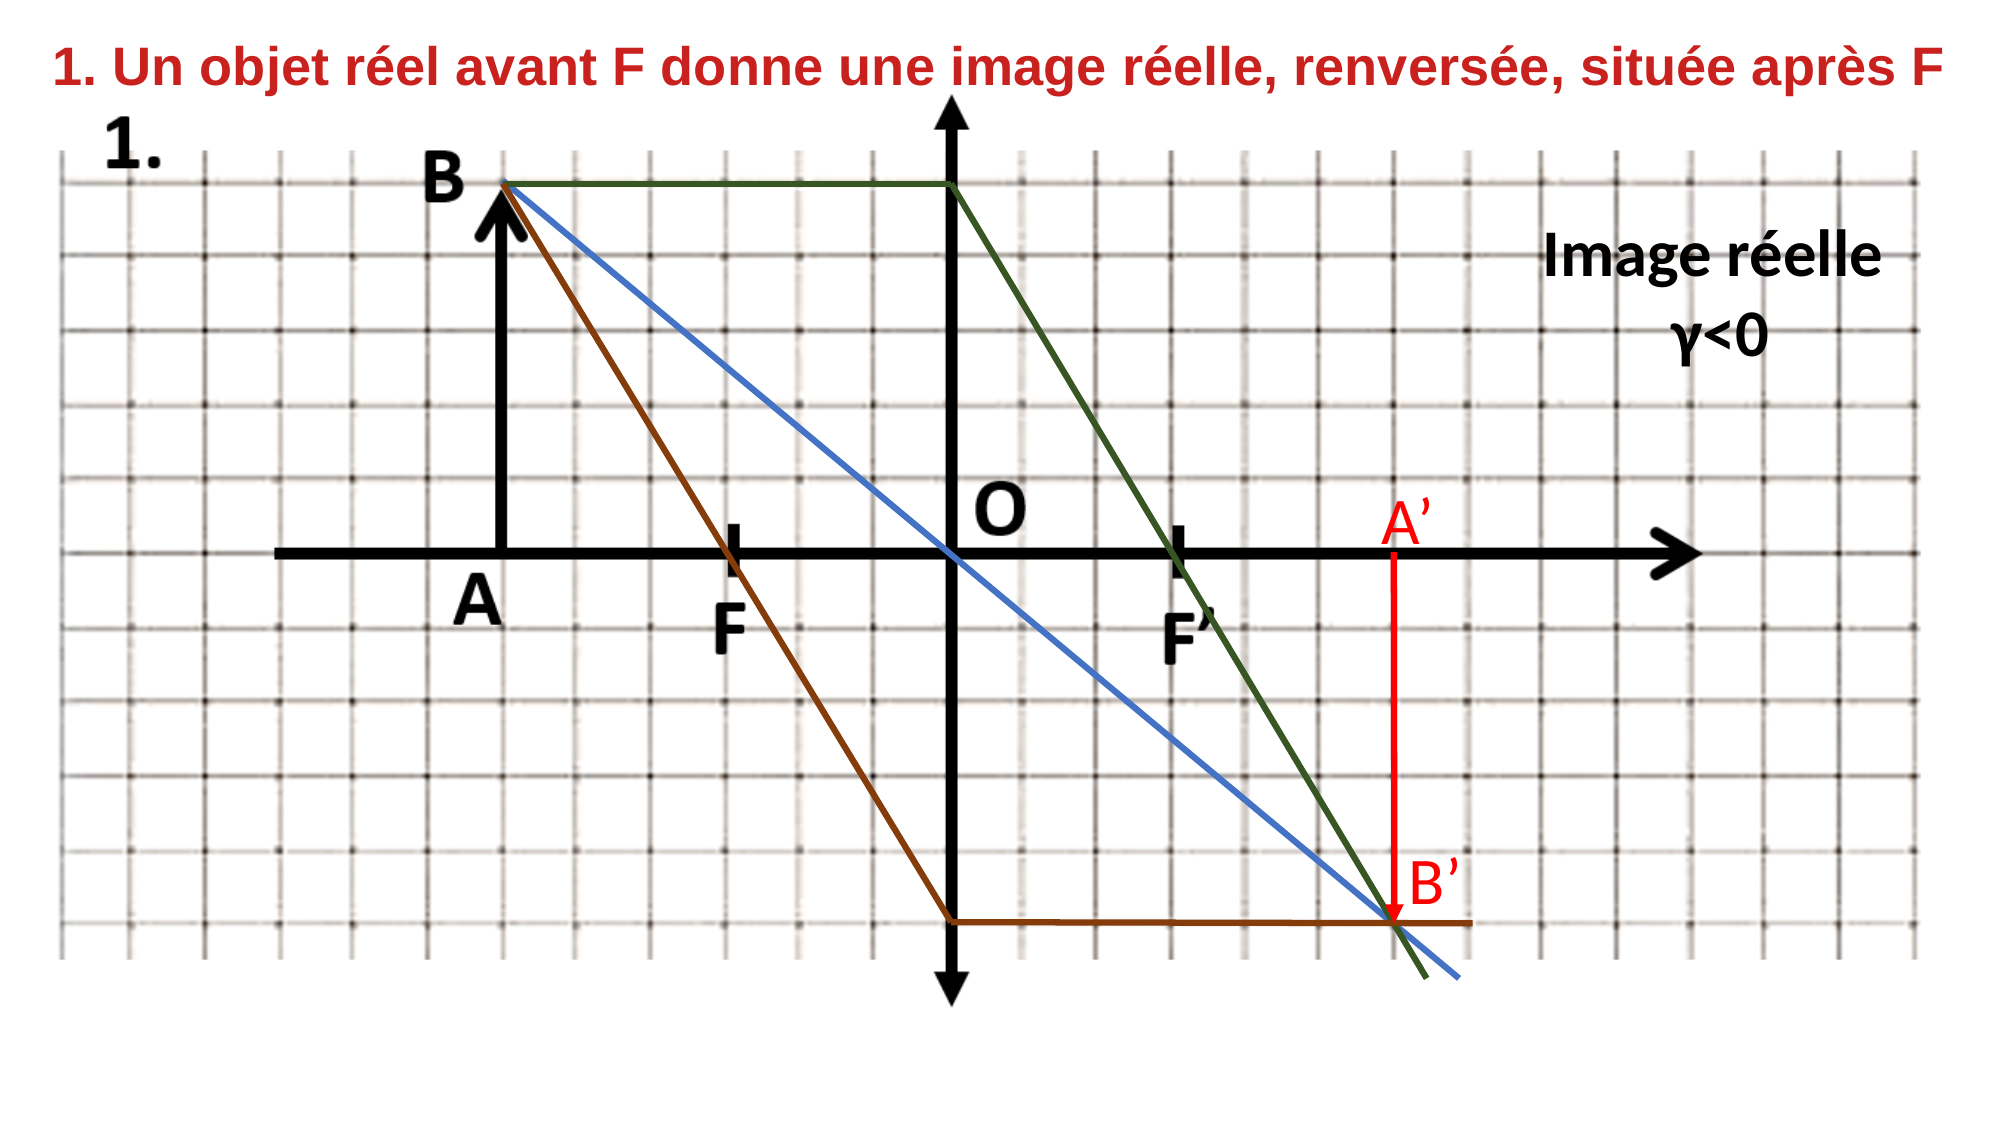

1. Un objet réel avant F donne une image réelle, renversée, située après F
Image réelle
γ<0
A’
B’